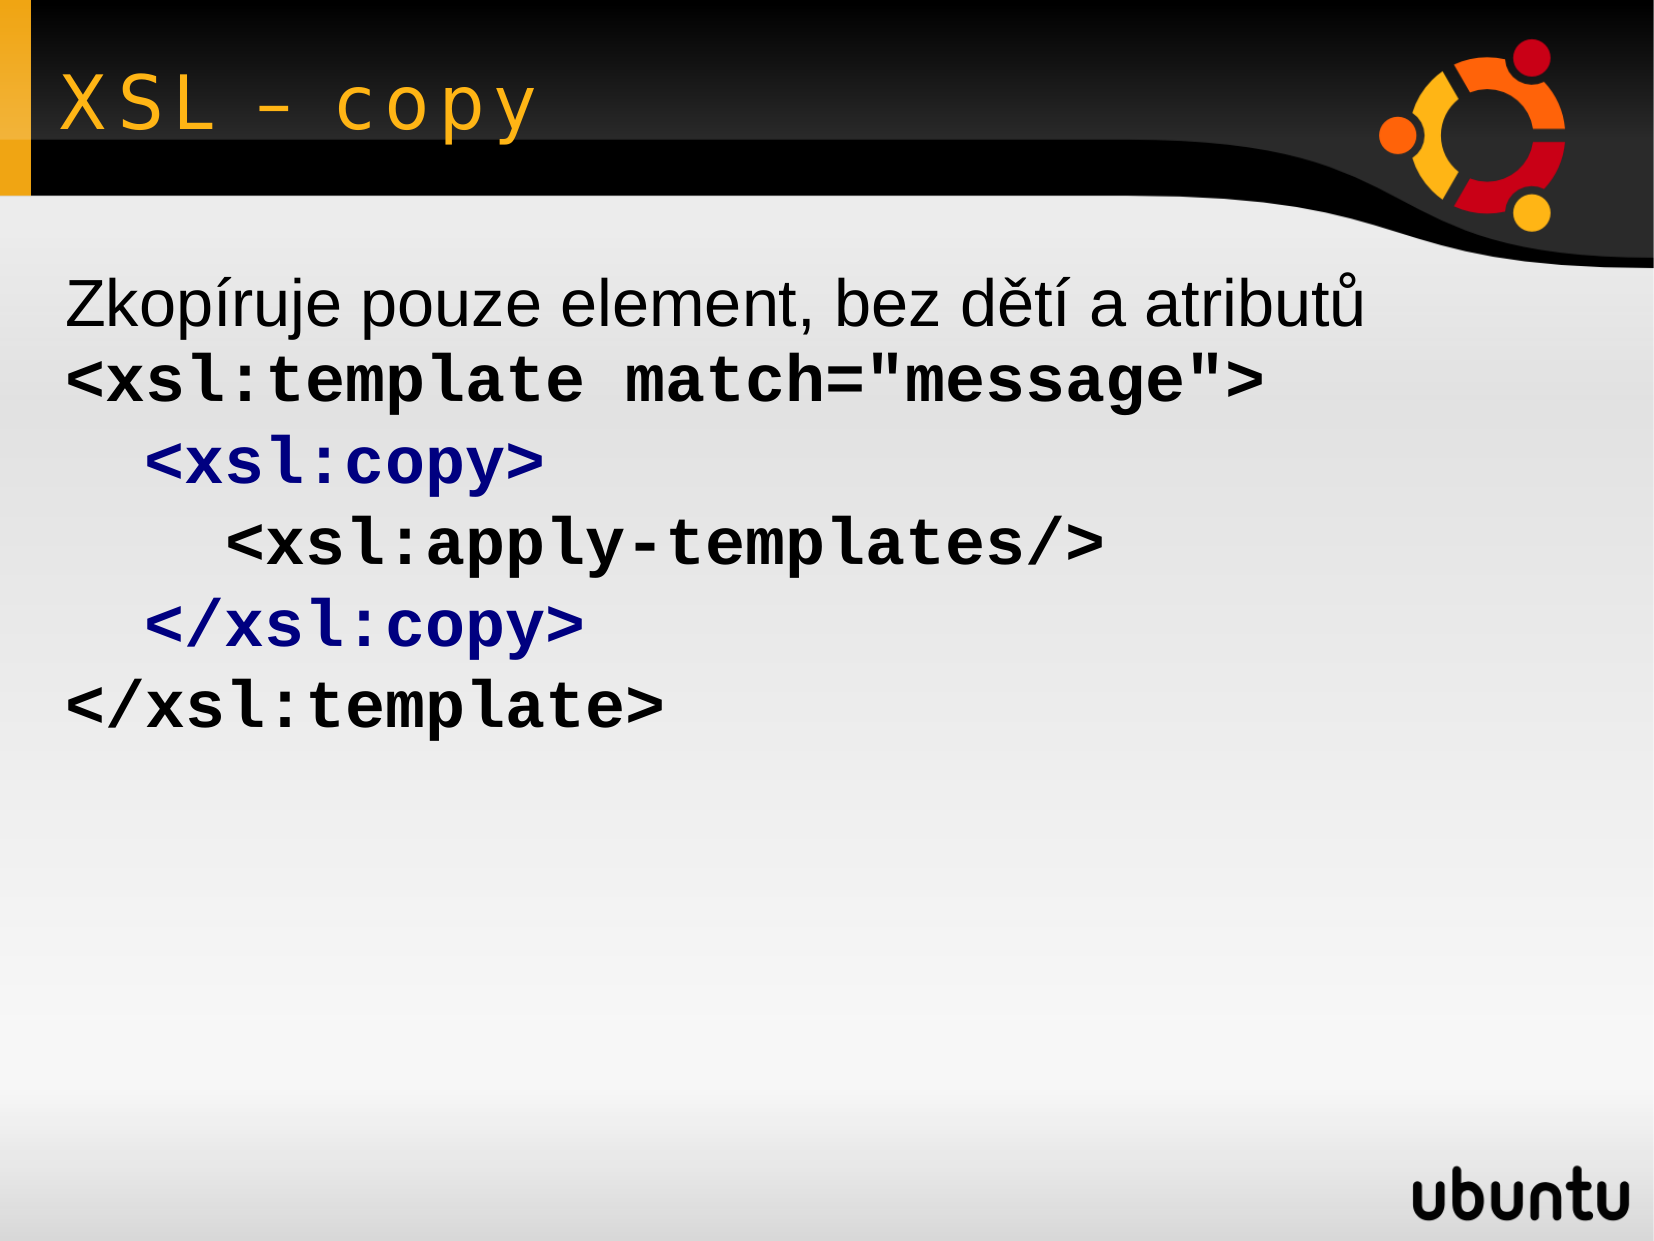

# XSL – copy
Zkopíruje pouze element, bez dětí a atributů
<xsl:template match="message">
 <xsl:copy>
 <xsl:apply-templates/>
 </xsl:copy>
</xsl:template>